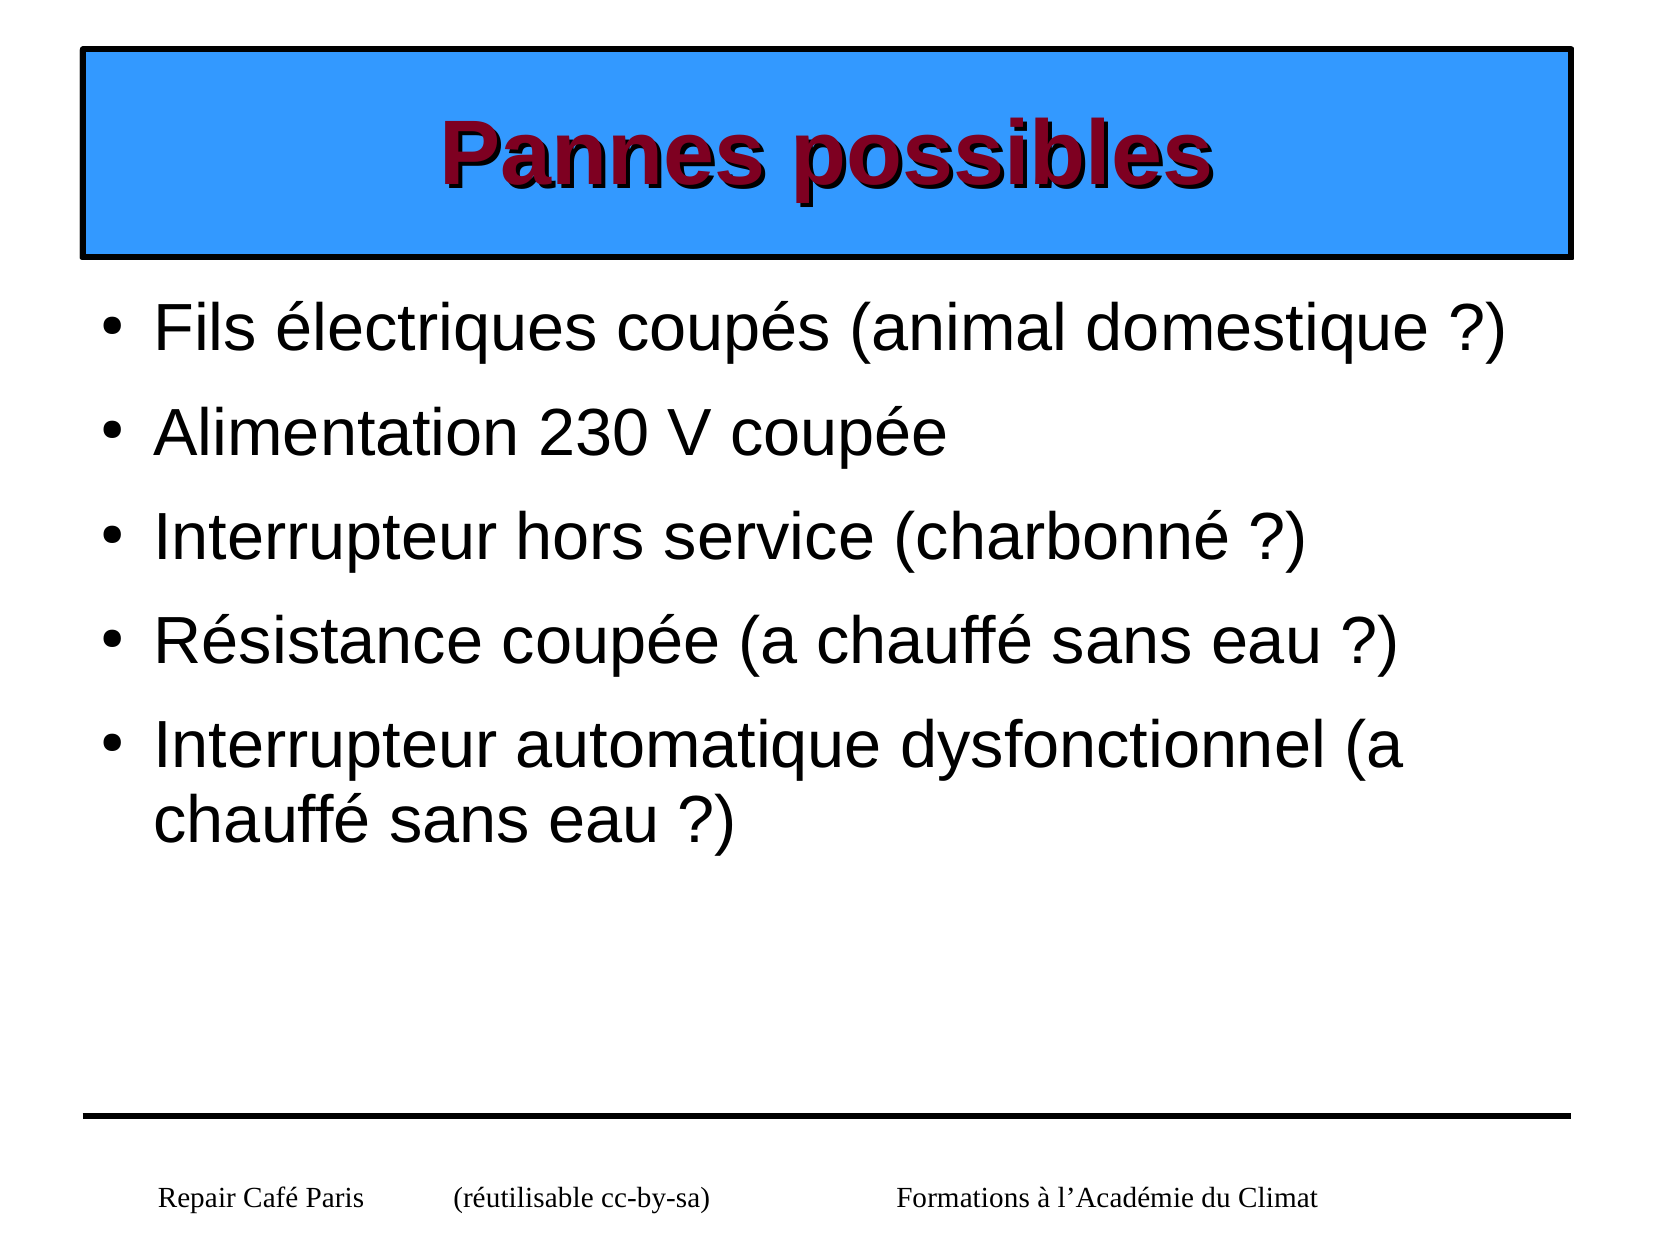

# Pannes possibles
Fils électriques coupés (animal domestique ?)
Alimentation 230 V coupée
Interrupteur hors service (charbonné ?)
Résistance coupée (a chauffé sans eau ?)
Interrupteur automatique dysfonctionnel (a chauffé sans eau ?)